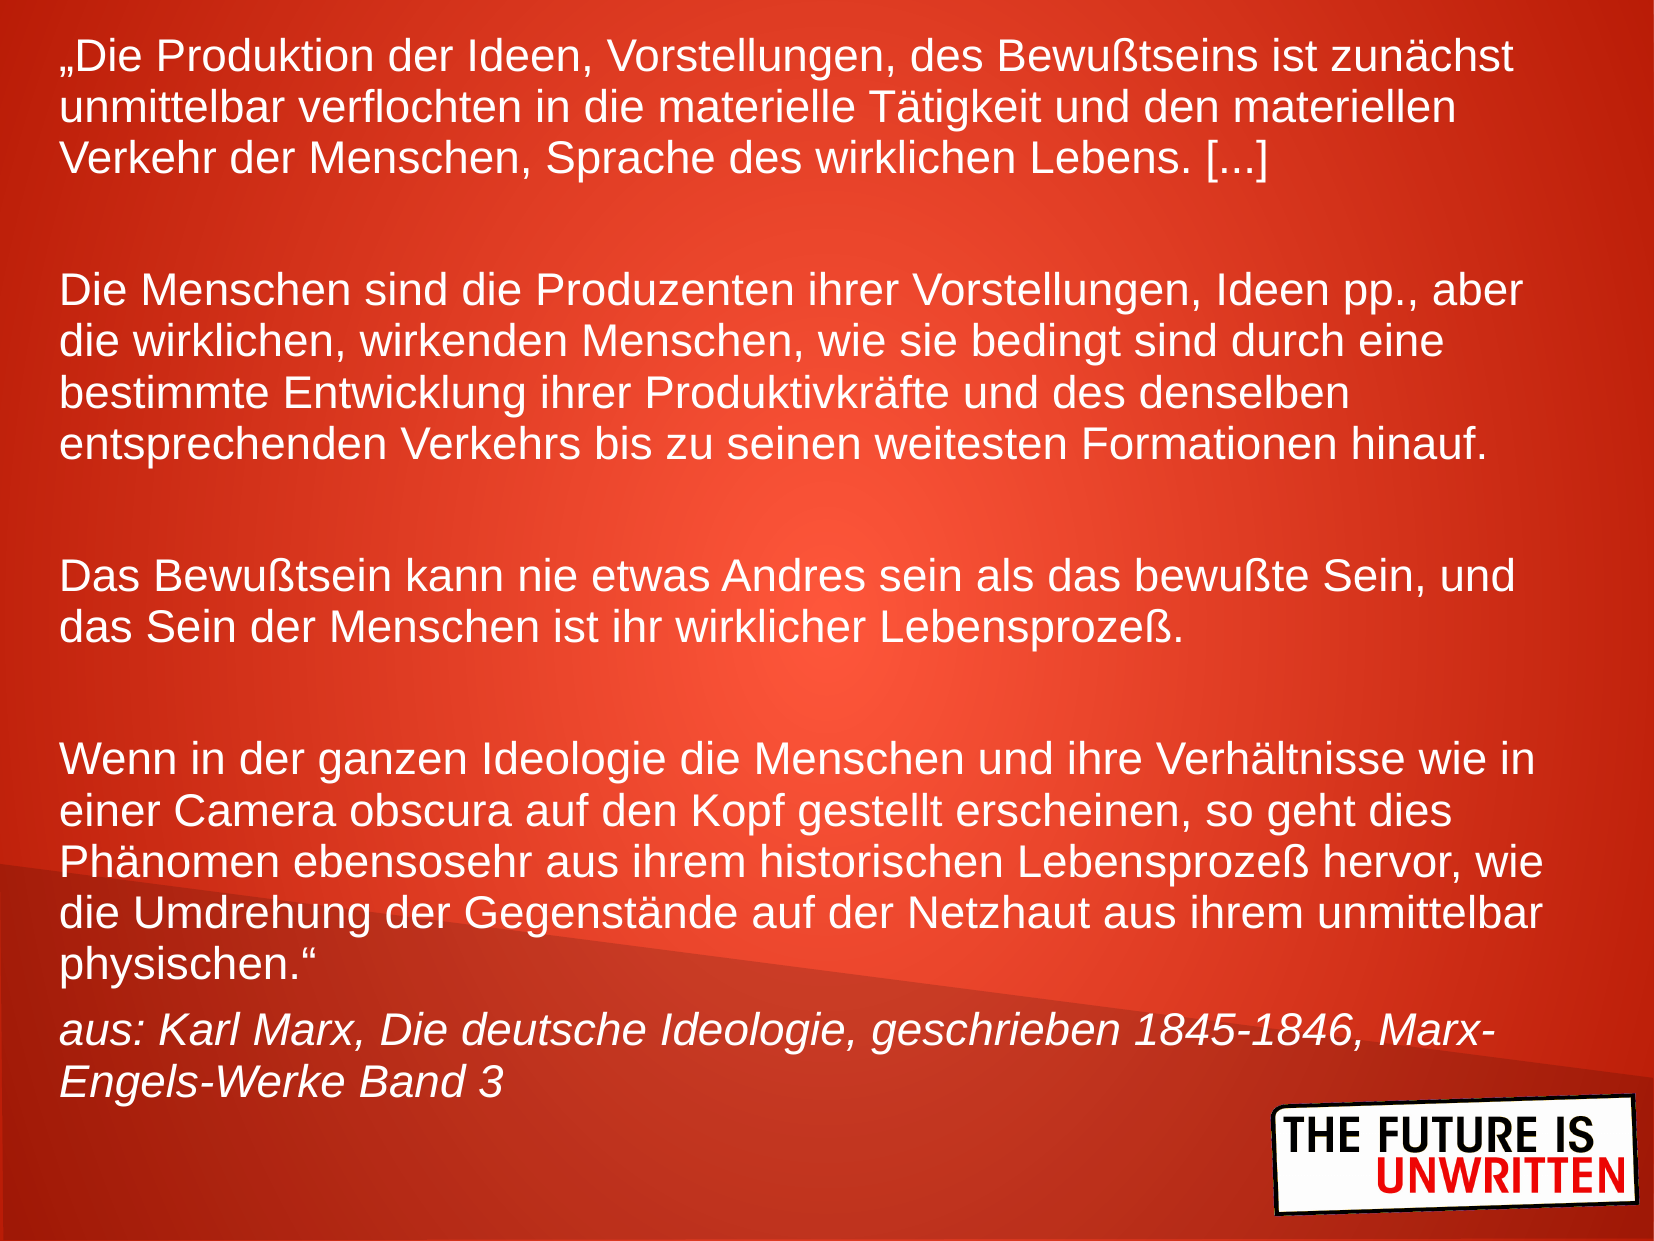

# „Die Produktion der Ideen, Vorstellungen, des Bewußtseins ist zunächst unmittelbar verflochten in die materielle Tätigkeit und den materiellen Verkehr der Menschen, Sprache des wirklichen Lebens. [...]
Die Menschen sind die Produzenten ihrer Vorstellungen, Ideen pp., aber die wirklichen, wirkenden Menschen, wie sie bedingt sind durch eine bestimmte Entwicklung ihrer Produktivkräfte und des denselben entsprechenden Verkehrs bis zu seinen weitesten Formationen hinauf.
Das Bewußtsein kann nie etwas Andres sein als das bewußte Sein, und das Sein der Menschen ist ihr wirklicher Lebensprozeß.
Wenn in der ganzen Ideologie die Menschen und ihre Verhältnisse wie in einer Camera obscura auf den Kopf gestellt erscheinen, so geht dies Phänomen ebensosehr aus ihrem historischen Lebensprozeß hervor, wie die Umdrehung der Gegenstände auf der Netzhaut aus ihrem unmittelbar physischen.“
aus: Karl Marx, Die deutsche Ideologie, geschrieben 1845-1846, Marx-Engels-Werke Band 3